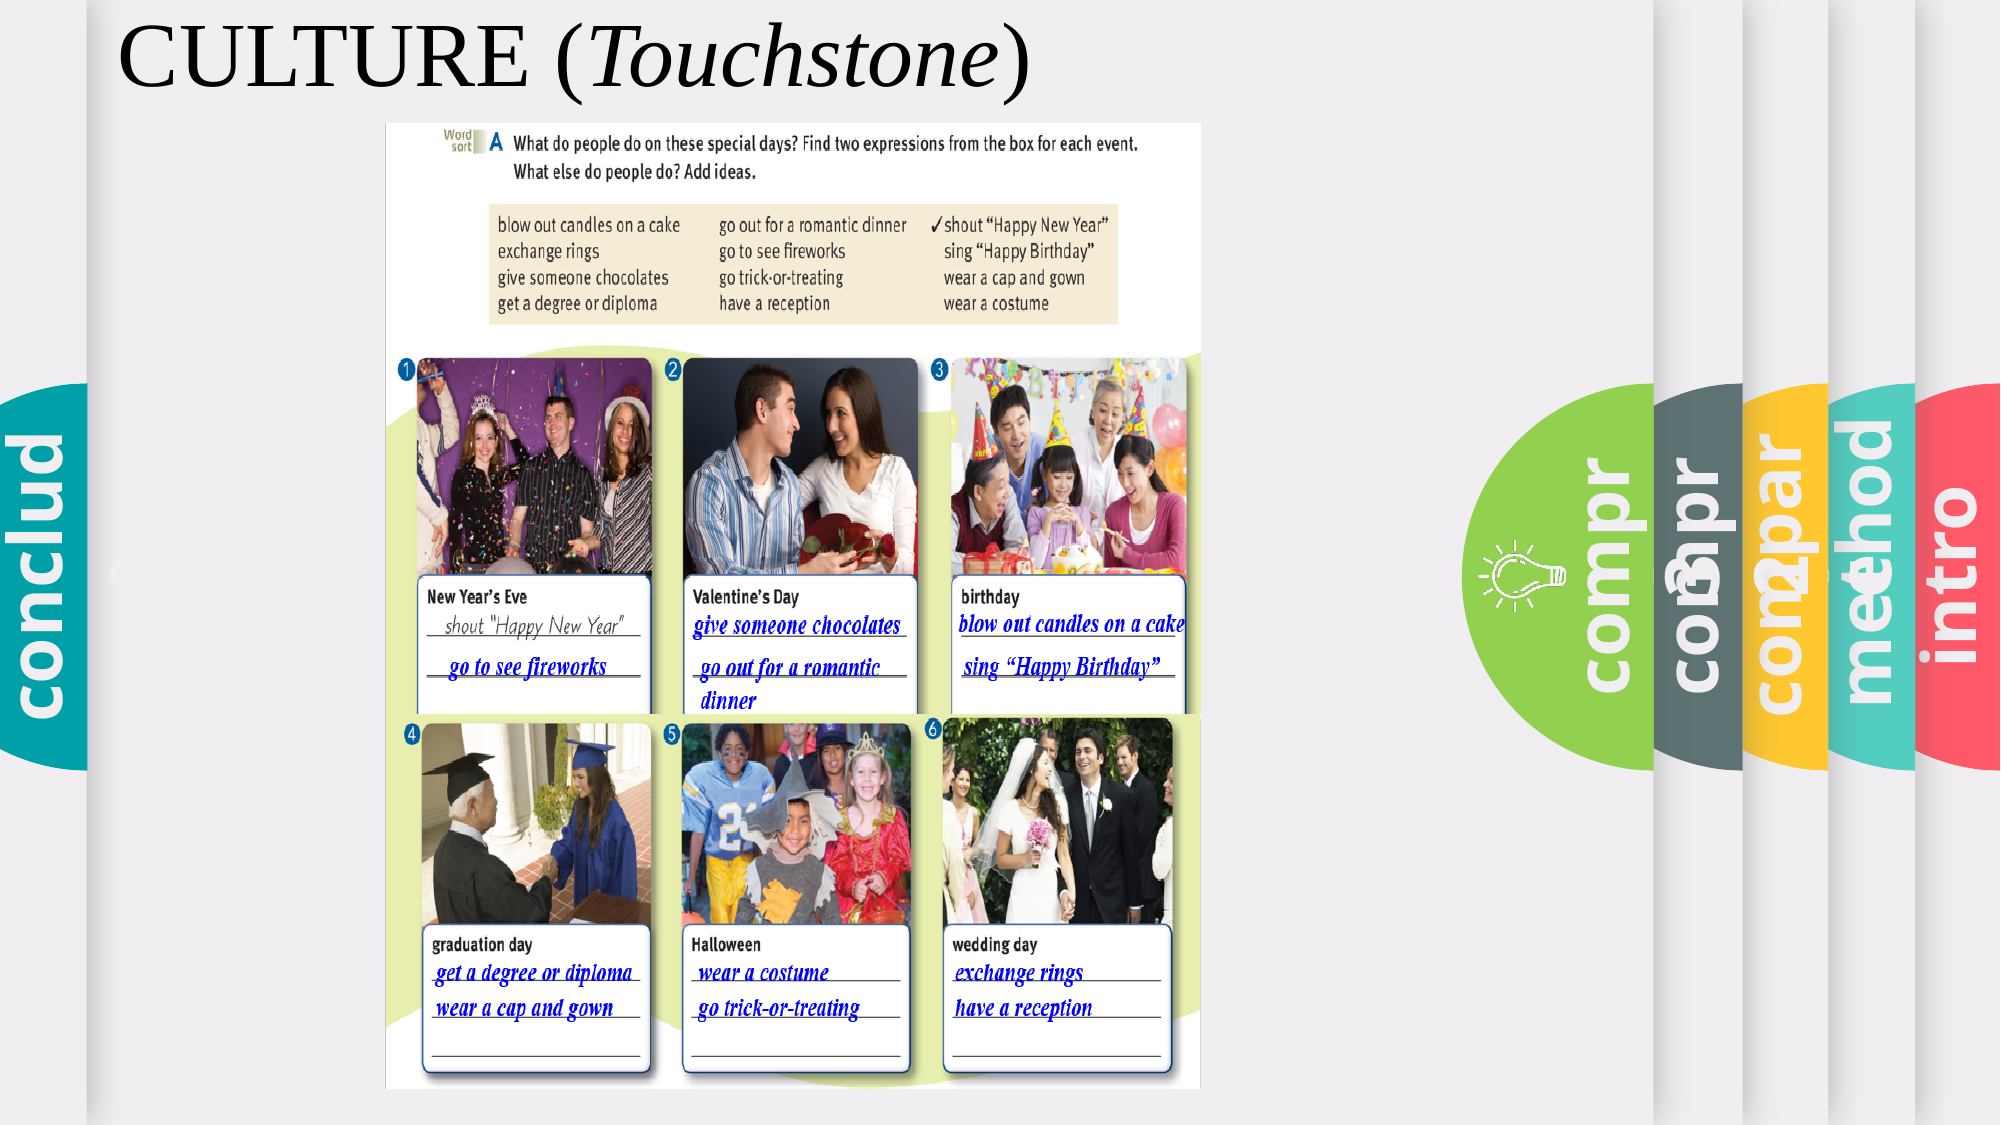

conclude
compr 3
intro
method
CULTURE (Touchstone)
compr 2
compare